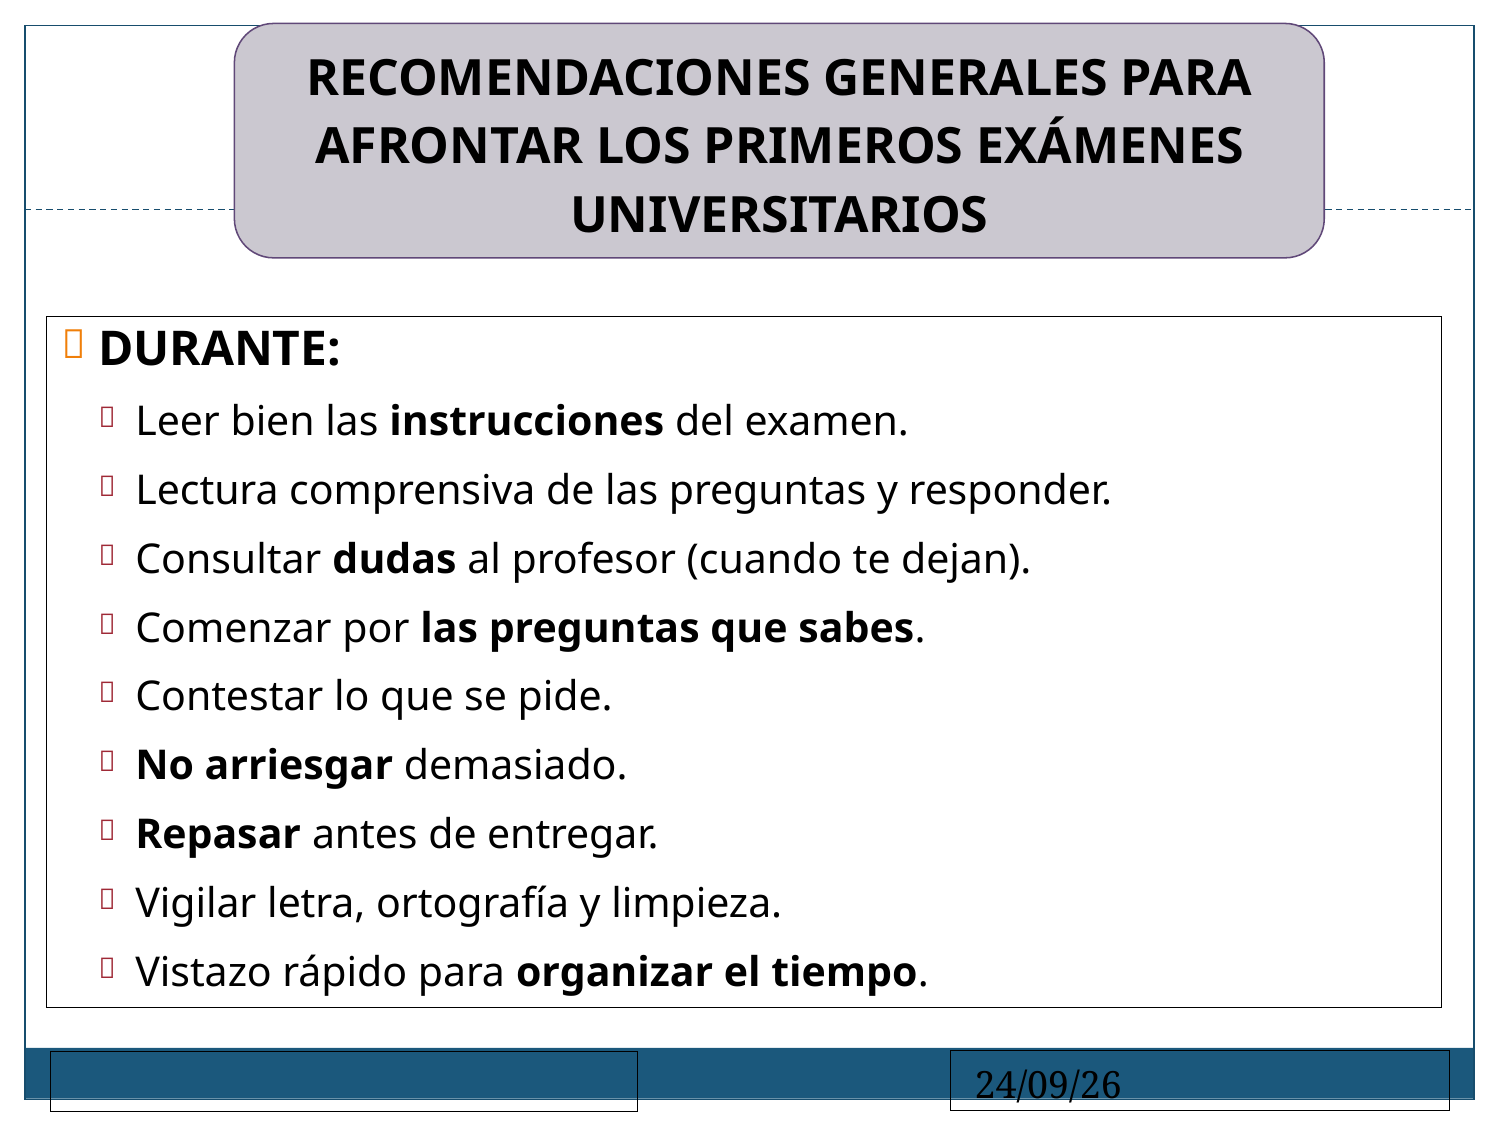

RECOMENDACIONES GENERALES PARA AFRONTAR LOS PRIMEROS EXÁMENES UNIVERSITARIOS
# DURANTE:
Leer bien las instrucciones del examen.
Lectura comprensiva de las preguntas y responder.
Consultar dudas al profesor (cuando te dejan).
Comenzar por las preguntas que sabes.
Contestar lo que se pide.
No arriesgar demasiado.
Repasar antes de entregar.
Vigilar letra, ortografía y limpieza.
Vistazo rápido para organizar el tiempo.